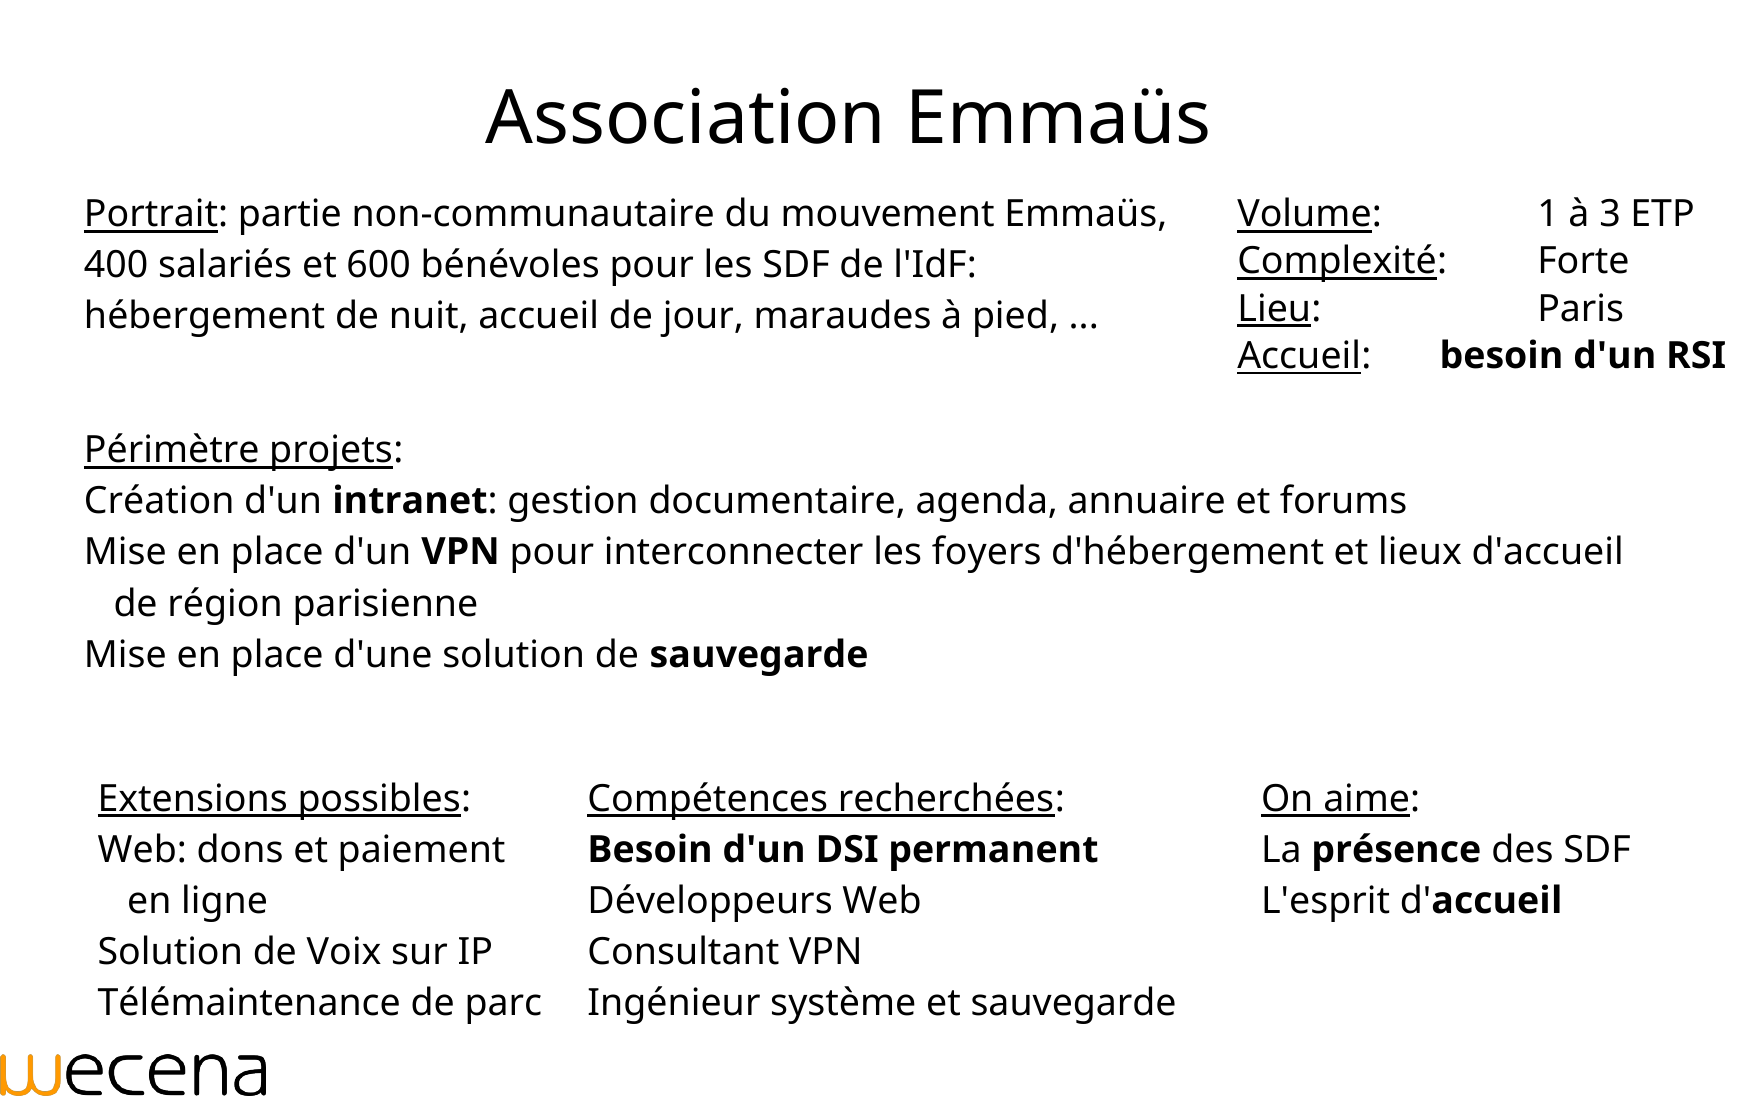

# Association Emmaüs
Portrait: partie non-communautaire du mouvement Emmaüs, 400 salariés et 600 bénévoles pour les SDF de l'IdF: hébergement de nuit, accueil de jour, maraudes à pied, ...
Volume:		1 à 3 ETP
Complexité: 	Forte
Lieu: 		Paris
Accueil: besoin d'un RSI
Périmètre projets:
Création d'un intranet: gestion documentaire, agenda, annuaire et forums
Mise en place d'un VPN pour interconnecter les foyers d'hébergement et lieux d'accueil de région parisienne
Mise en place d'une solution de sauvegarde
Extensions possibles:
Web: dons et paiement
en ligne
Solution de Voix sur IP
Télémaintenance de parc
Compétences recherchées:
Besoin d'un DSI permanent
Développeurs Web
Consultant VPN
Ingénieur système et sauvegarde
On aime:
La présence des SDF
L'esprit d'accueil